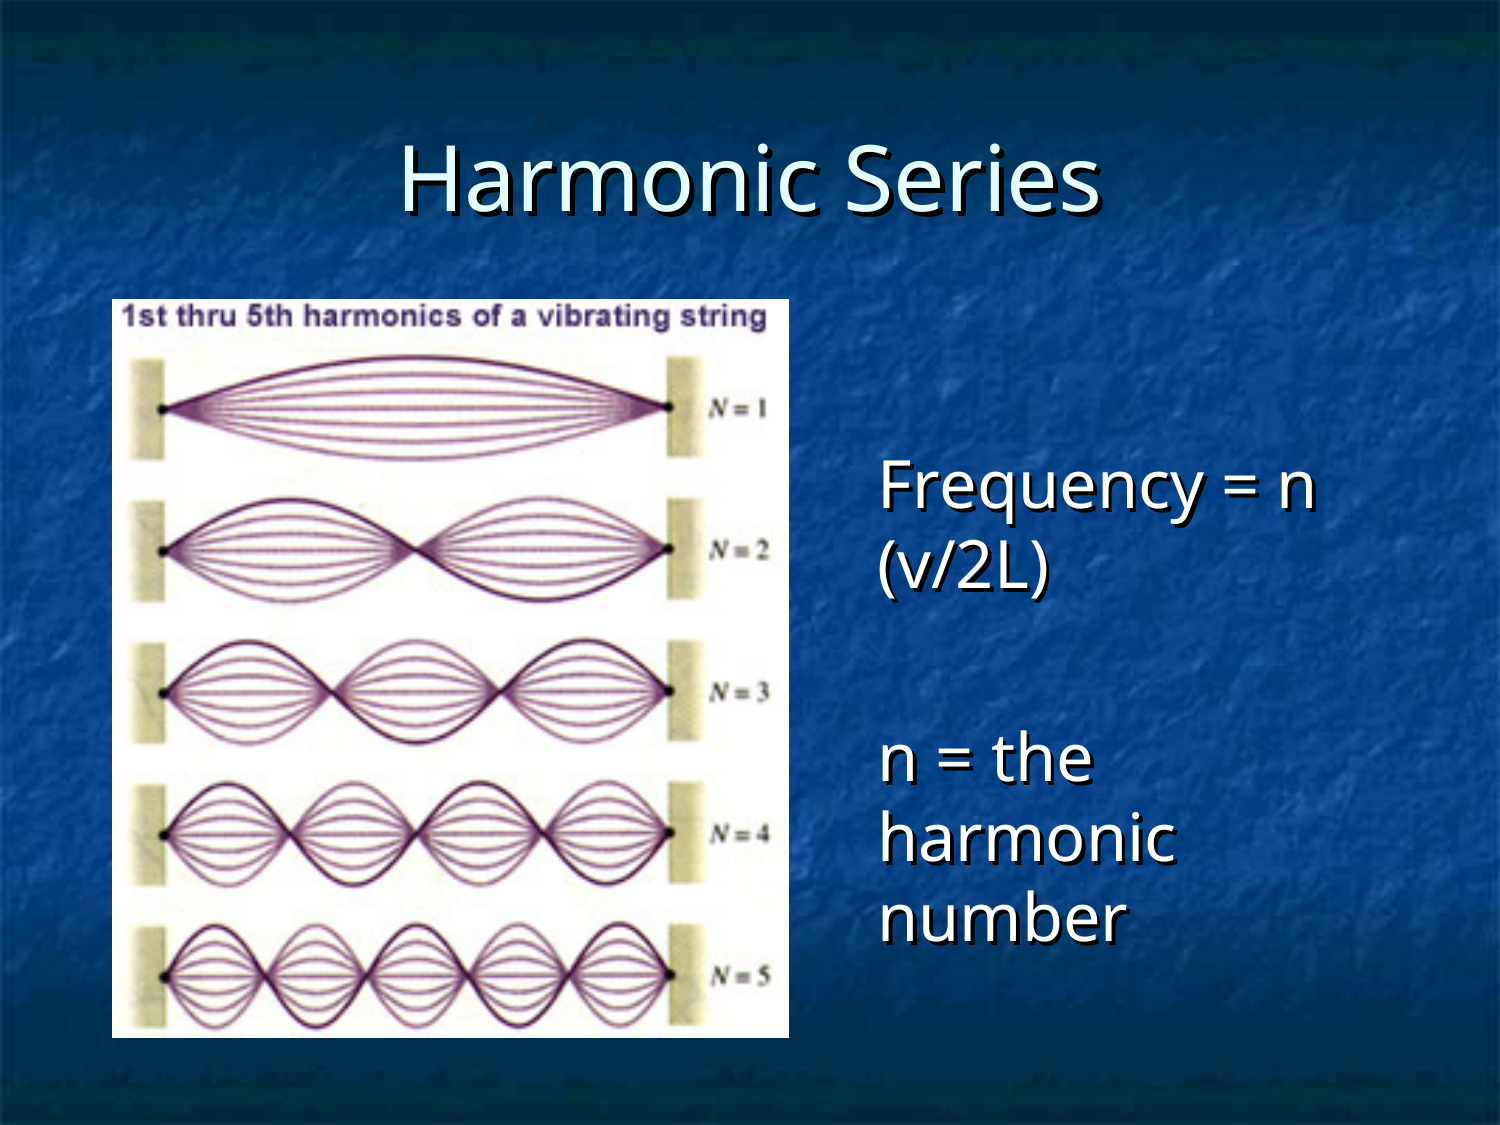

Harmonic Series
Frequency = n (v/2L)
n = the harmonic number